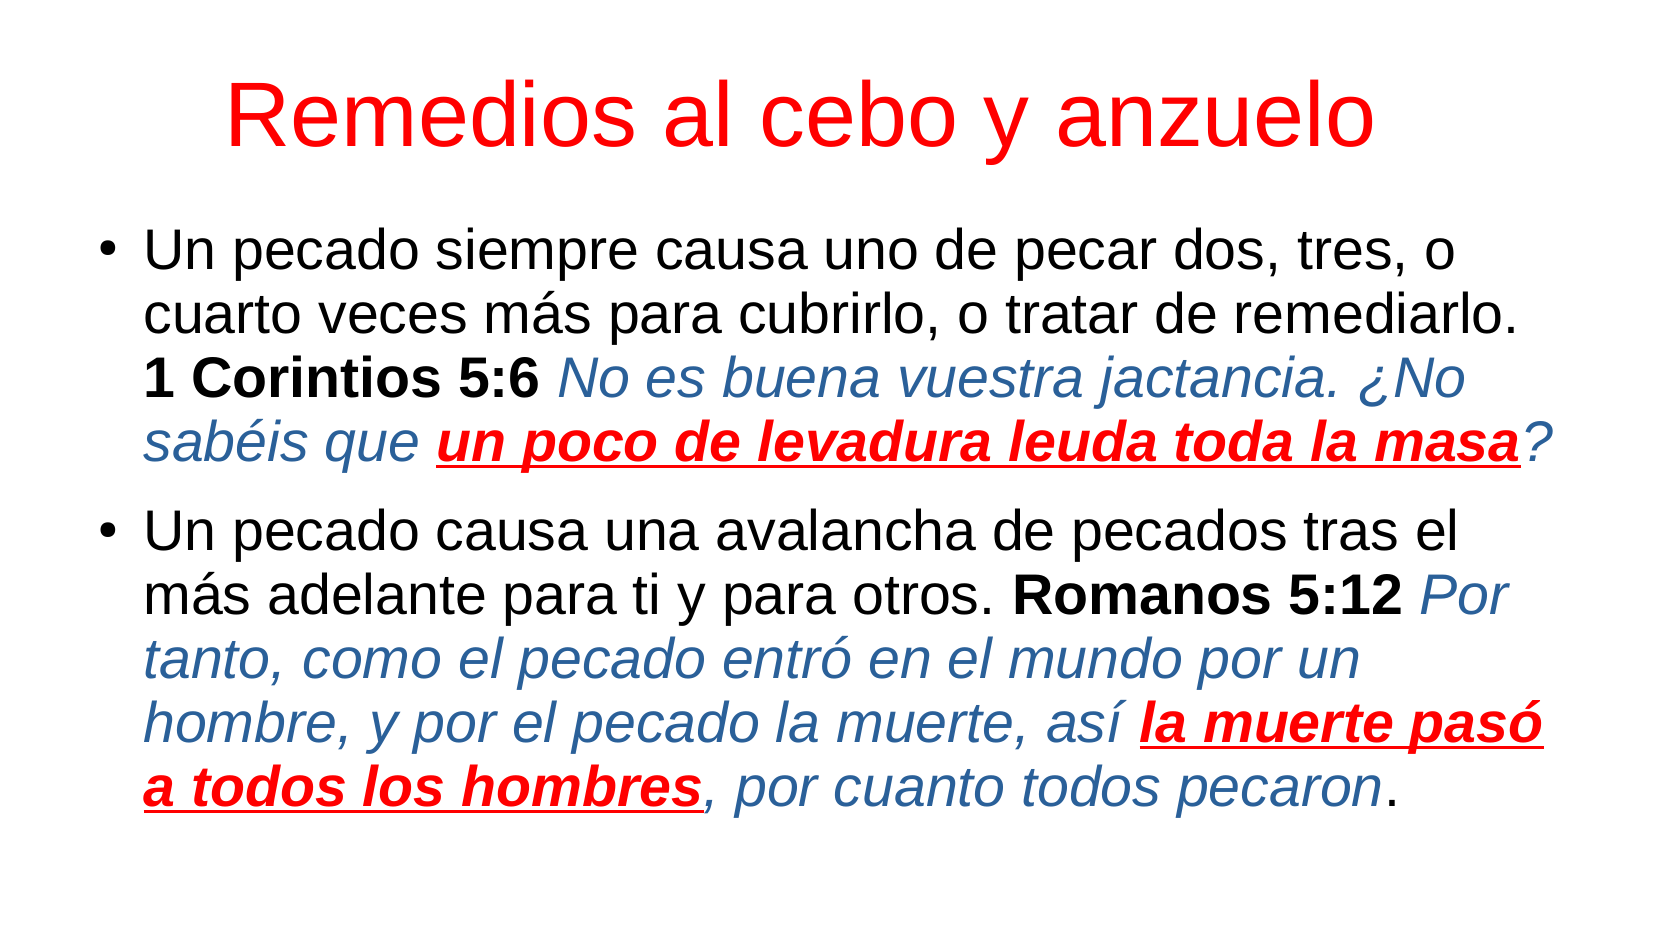

# Remedios al cebo y anzuelo
Un pecado siempre causa uno de pecar dos, tres, o cuarto veces más para cubrirlo, o tratar de remediarlo.
1 Corintios 5:6 No es buena vuestra jactancia. ¿No sabéis que un poco de levadura leuda toda la masa?
Un pecado causa una avalancha de pecados tras el más adelante para ti y para otros. Romanos 5:12 Por tanto, como el pecado entró en el mundo por un hombre, y por el pecado la muerte, así la muerte pasó a todos los hombres, por cuanto todos pecaron.